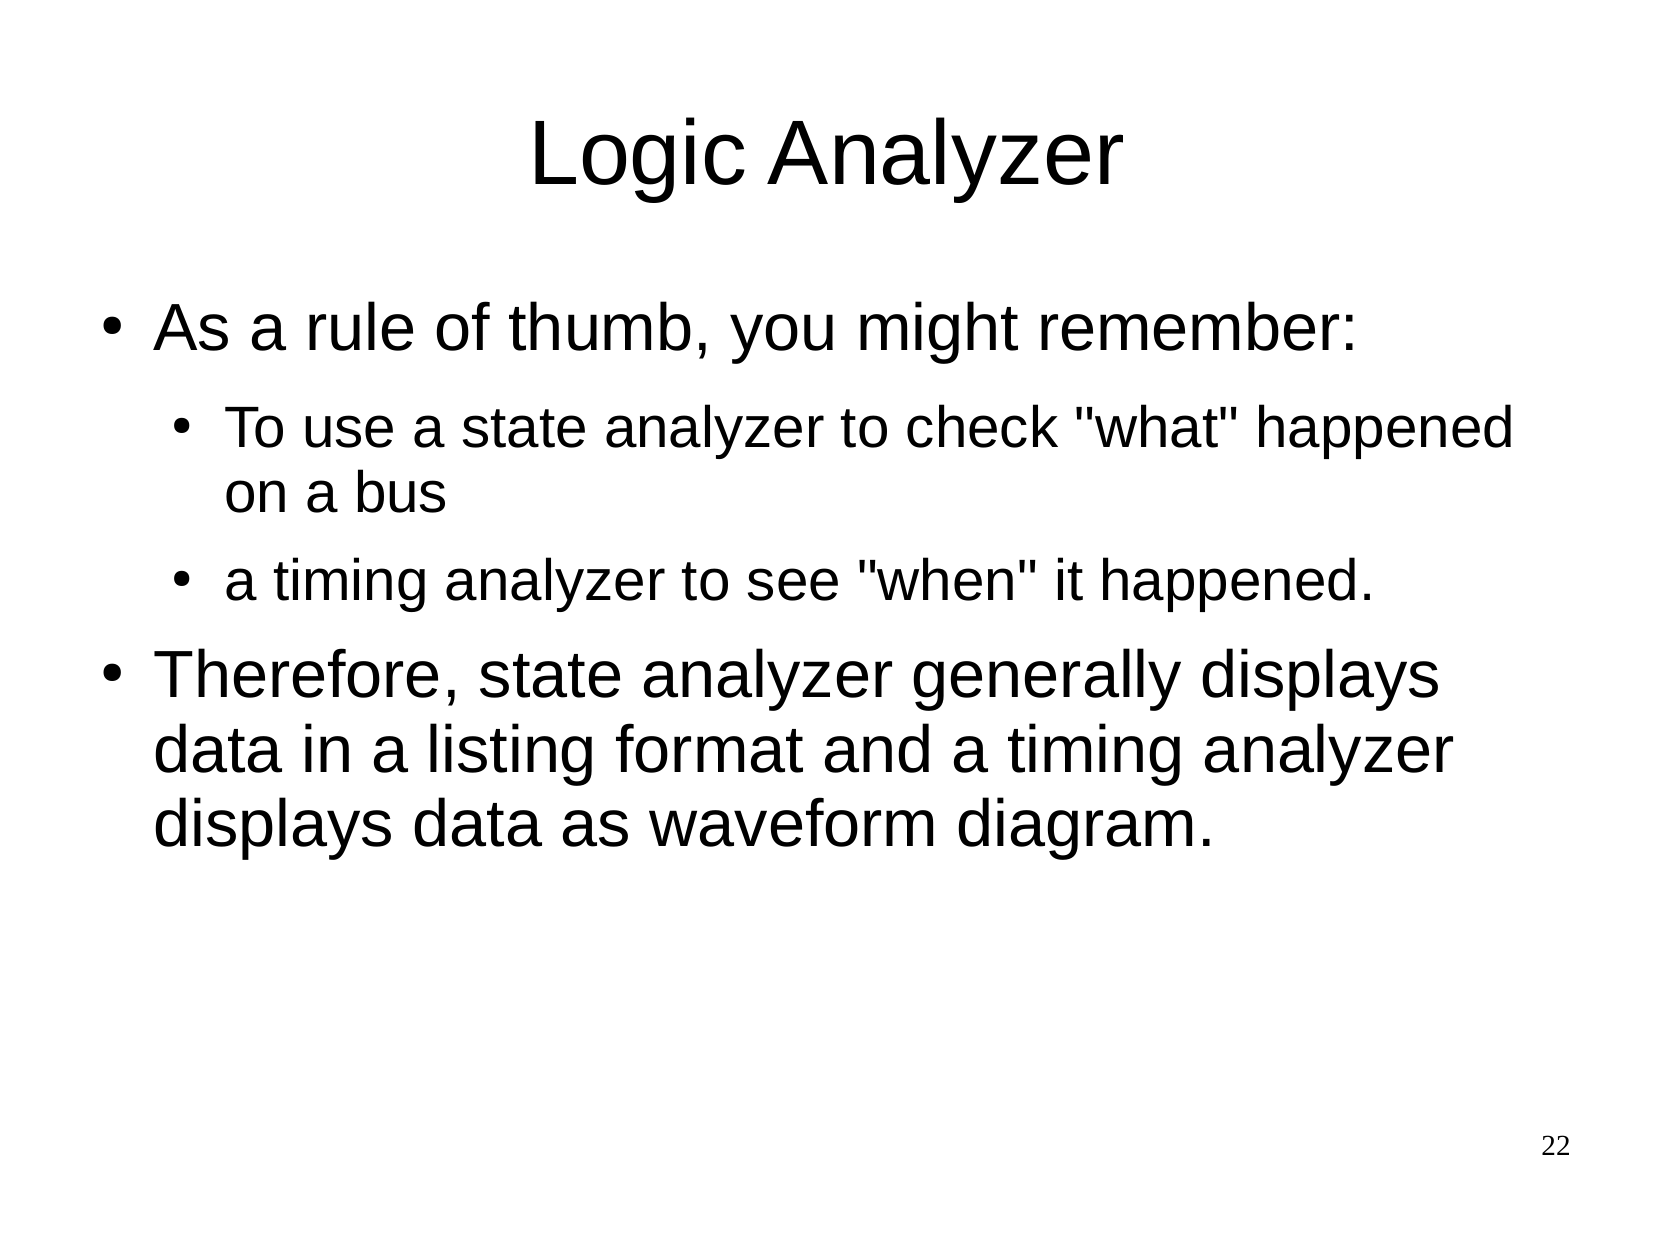

# Logic Analyzer
As a rule of thumb, you might remember:
To use a state analyzer to check "what" happened on a bus
a timing analyzer to see "when" it happened.
Therefore, state analyzer generally displays data in a listing format and a timing analyzer displays data as waveform diagram.
22